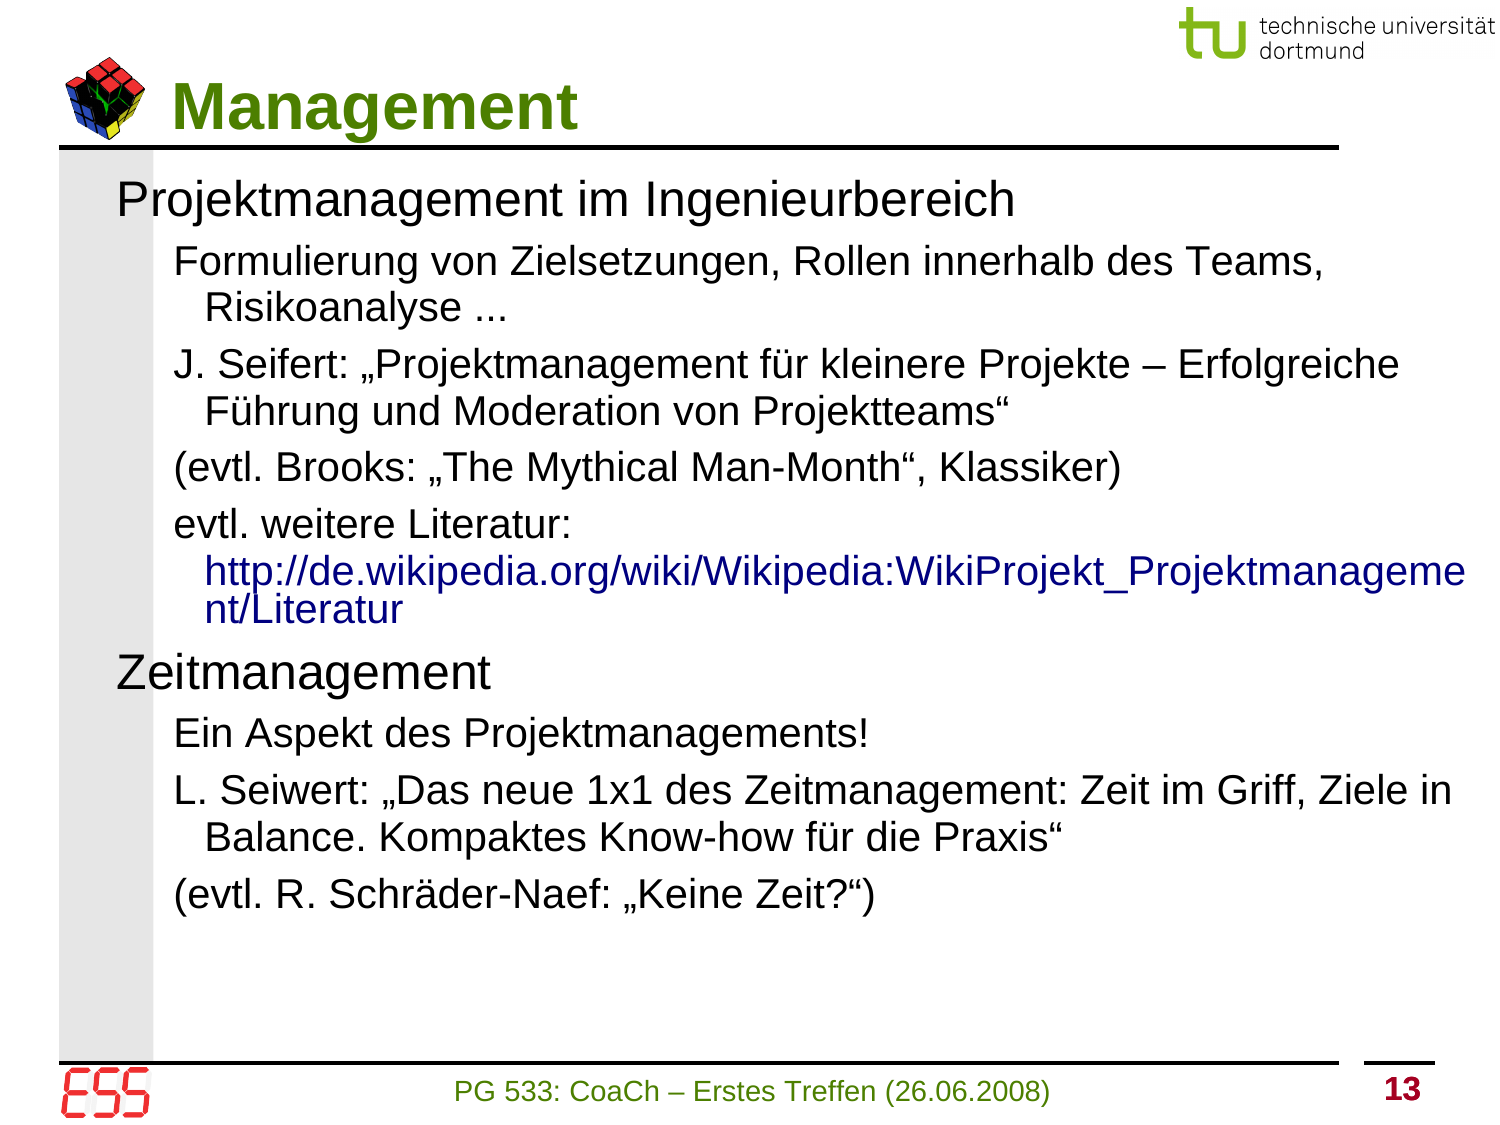

# Management
Projektmanagement im Ingenieurbereich
Formulierung von Zielsetzungen, Rollen innerhalb des Teams, Risikoanalyse ...
J. Seifert: „Projektmanagement für kleinere Projekte – Erfolgreiche Führung und Moderation von Projektteams“
(evtl. Brooks: „The Mythical Man-Month“, Klassiker)
evtl. weitere Literatur:http://de.wikipedia.org/wiki/Wikipedia:WikiProjekt_Projektmanagement/Literatur
Zeitmanagement
Ein Aspekt des Projektmanagements!
L. Seiwert: „Das neue 1x1 des Zeitmanagement: Zeit im Griff, Ziele in Balance. Kompaktes Know-how für die Praxis“
(evtl. R. Schräder-Naef: „Keine Zeit?“)